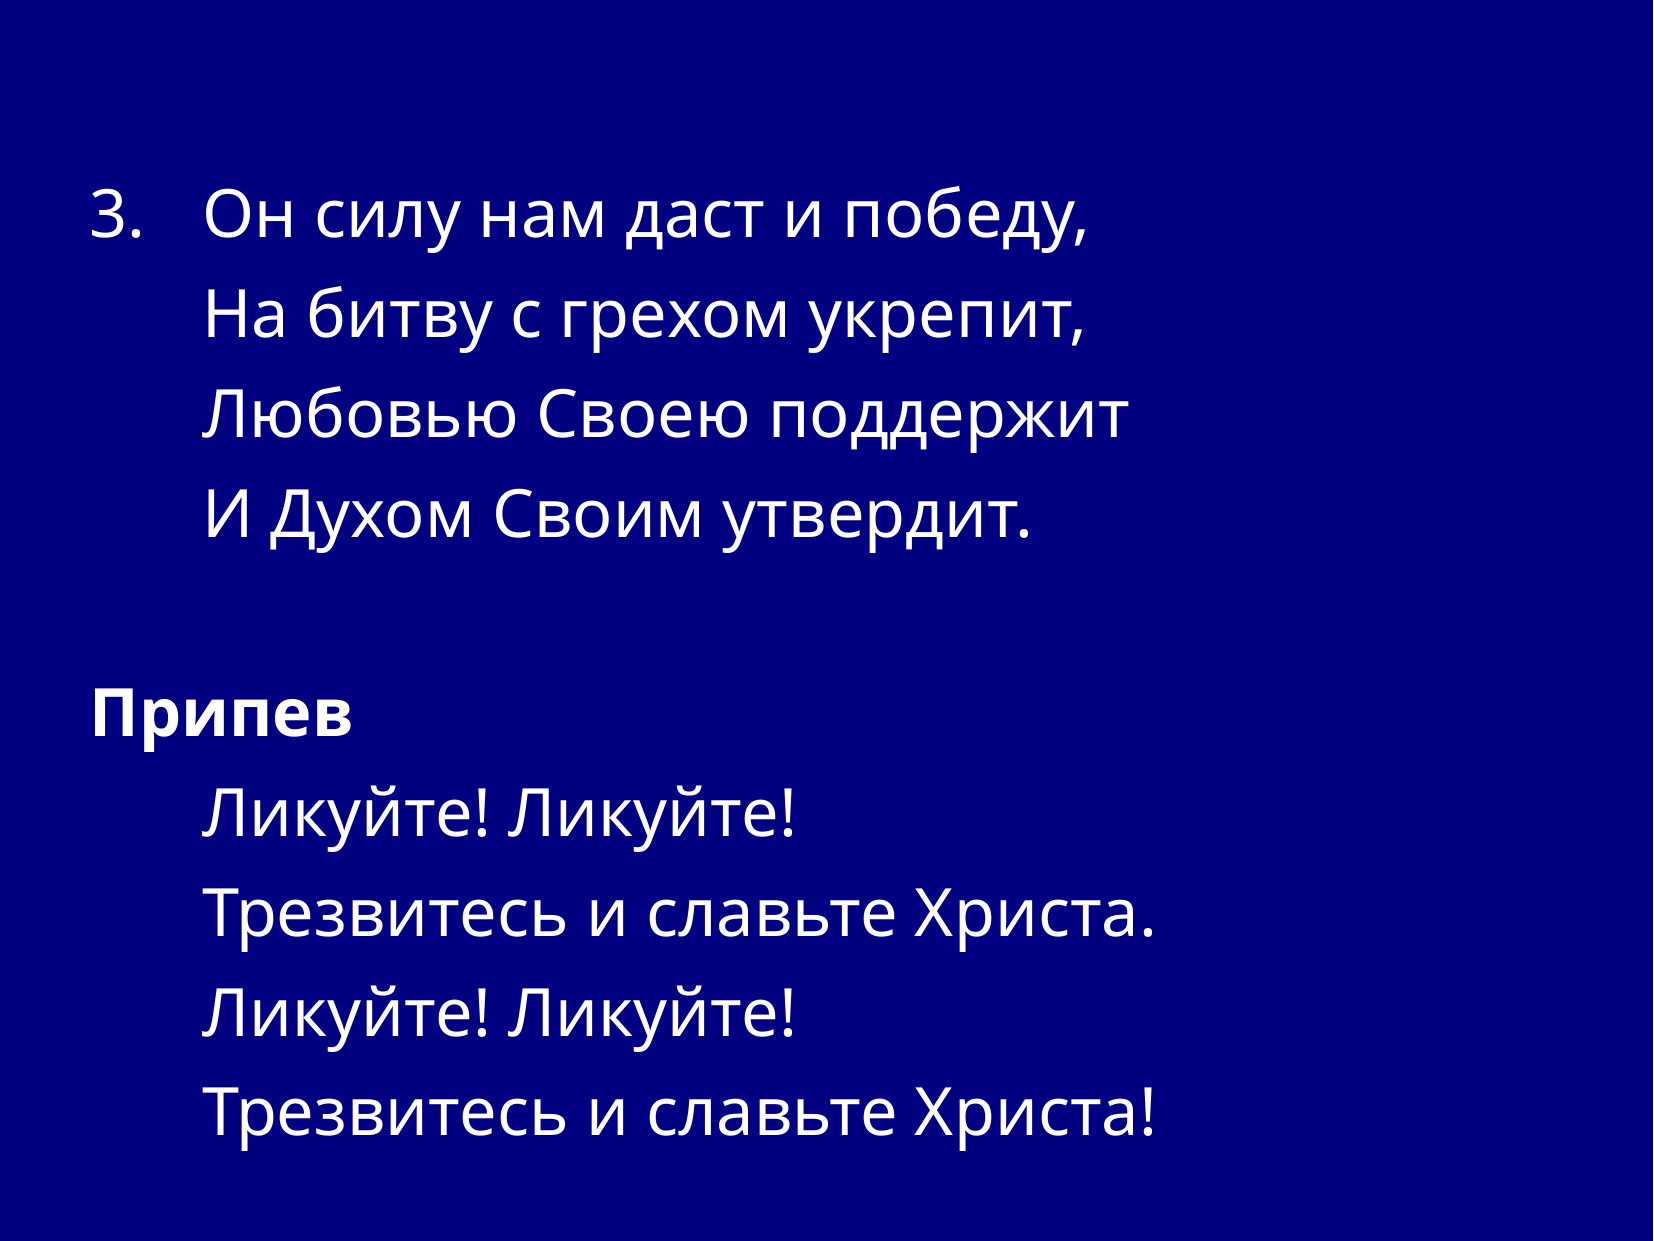

3.	Он силу нам даст и победу,
	На битву с грехом укрепит,
	Любовью Своею поддержит
	И Духом Своим утвердит.
Припев
	Ликуйте! Ликуйте!
	Трезвитесь и славьте Христа.
	Ликуйте! Ликуйте!
	Трезвитесь и славьте Христа!